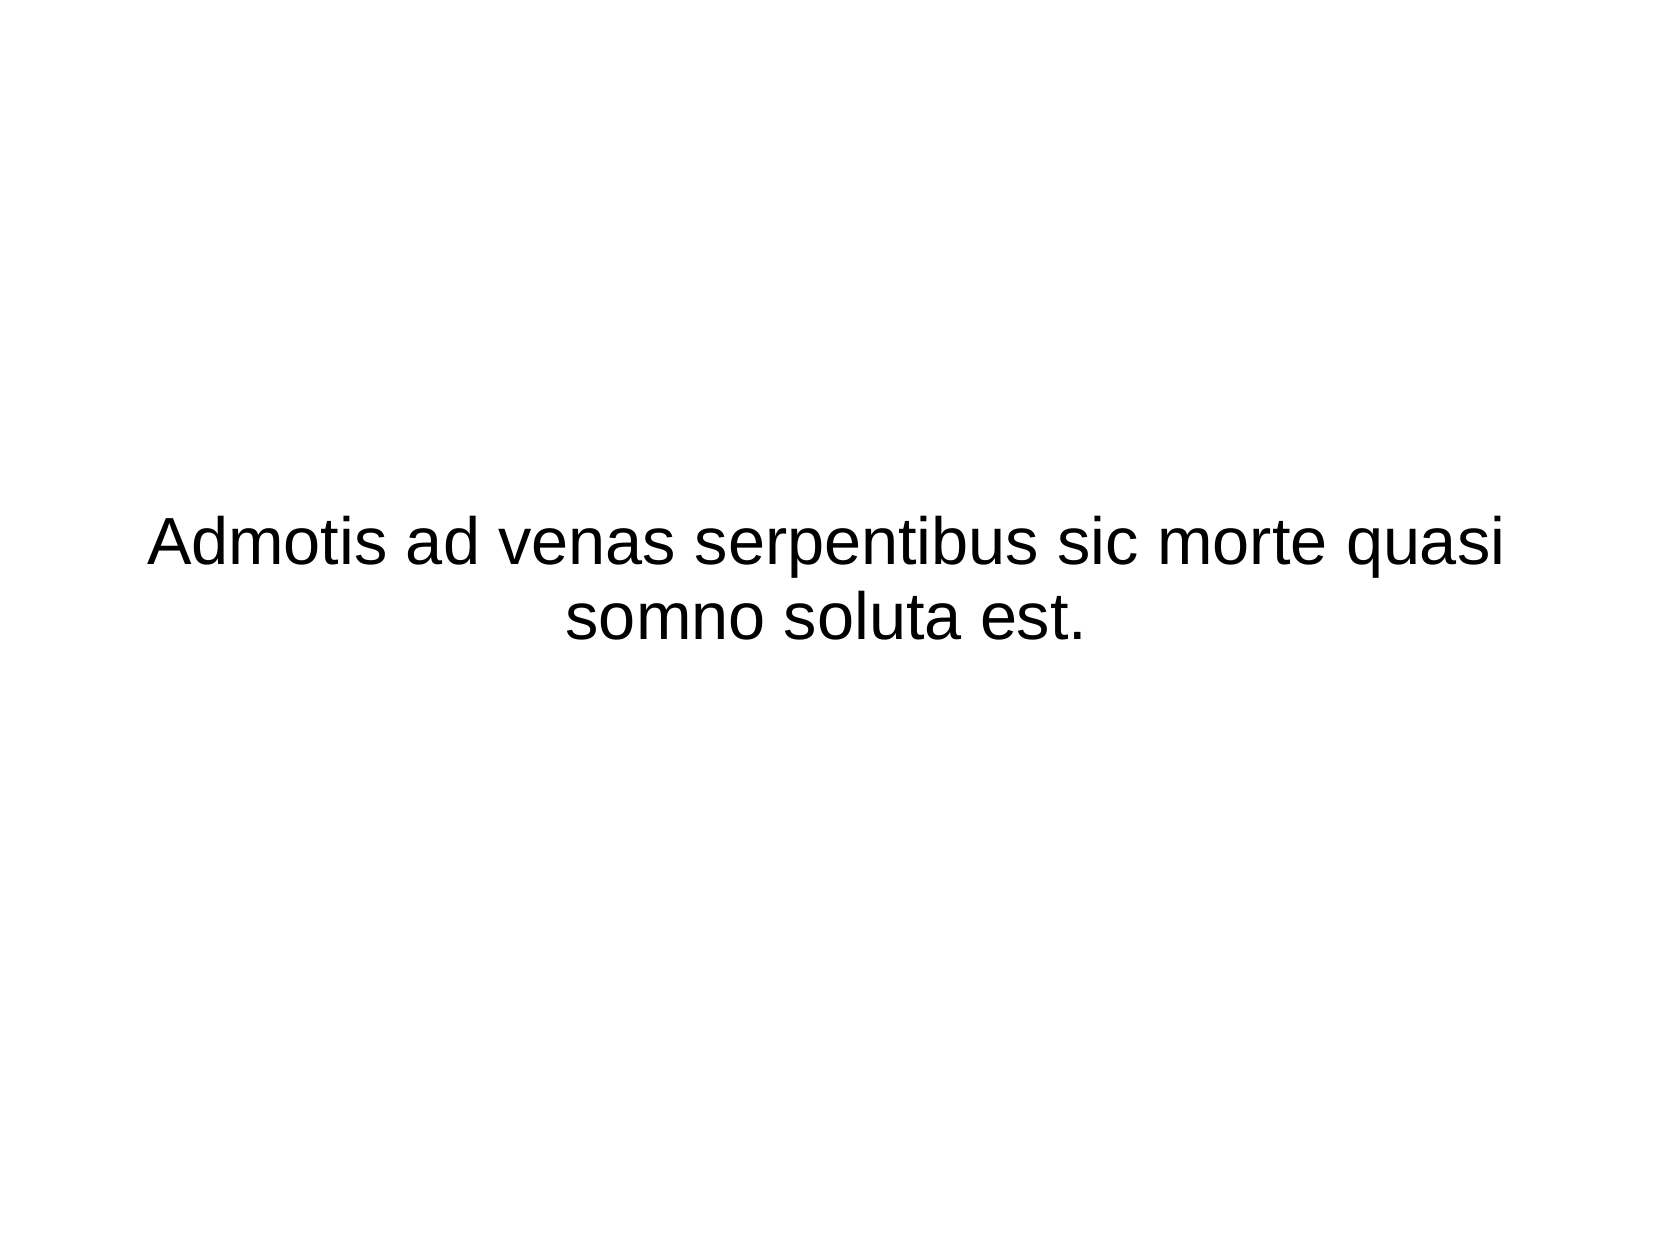

# Admotis ad venas serpentibus sic morte quasi somno soluta est.